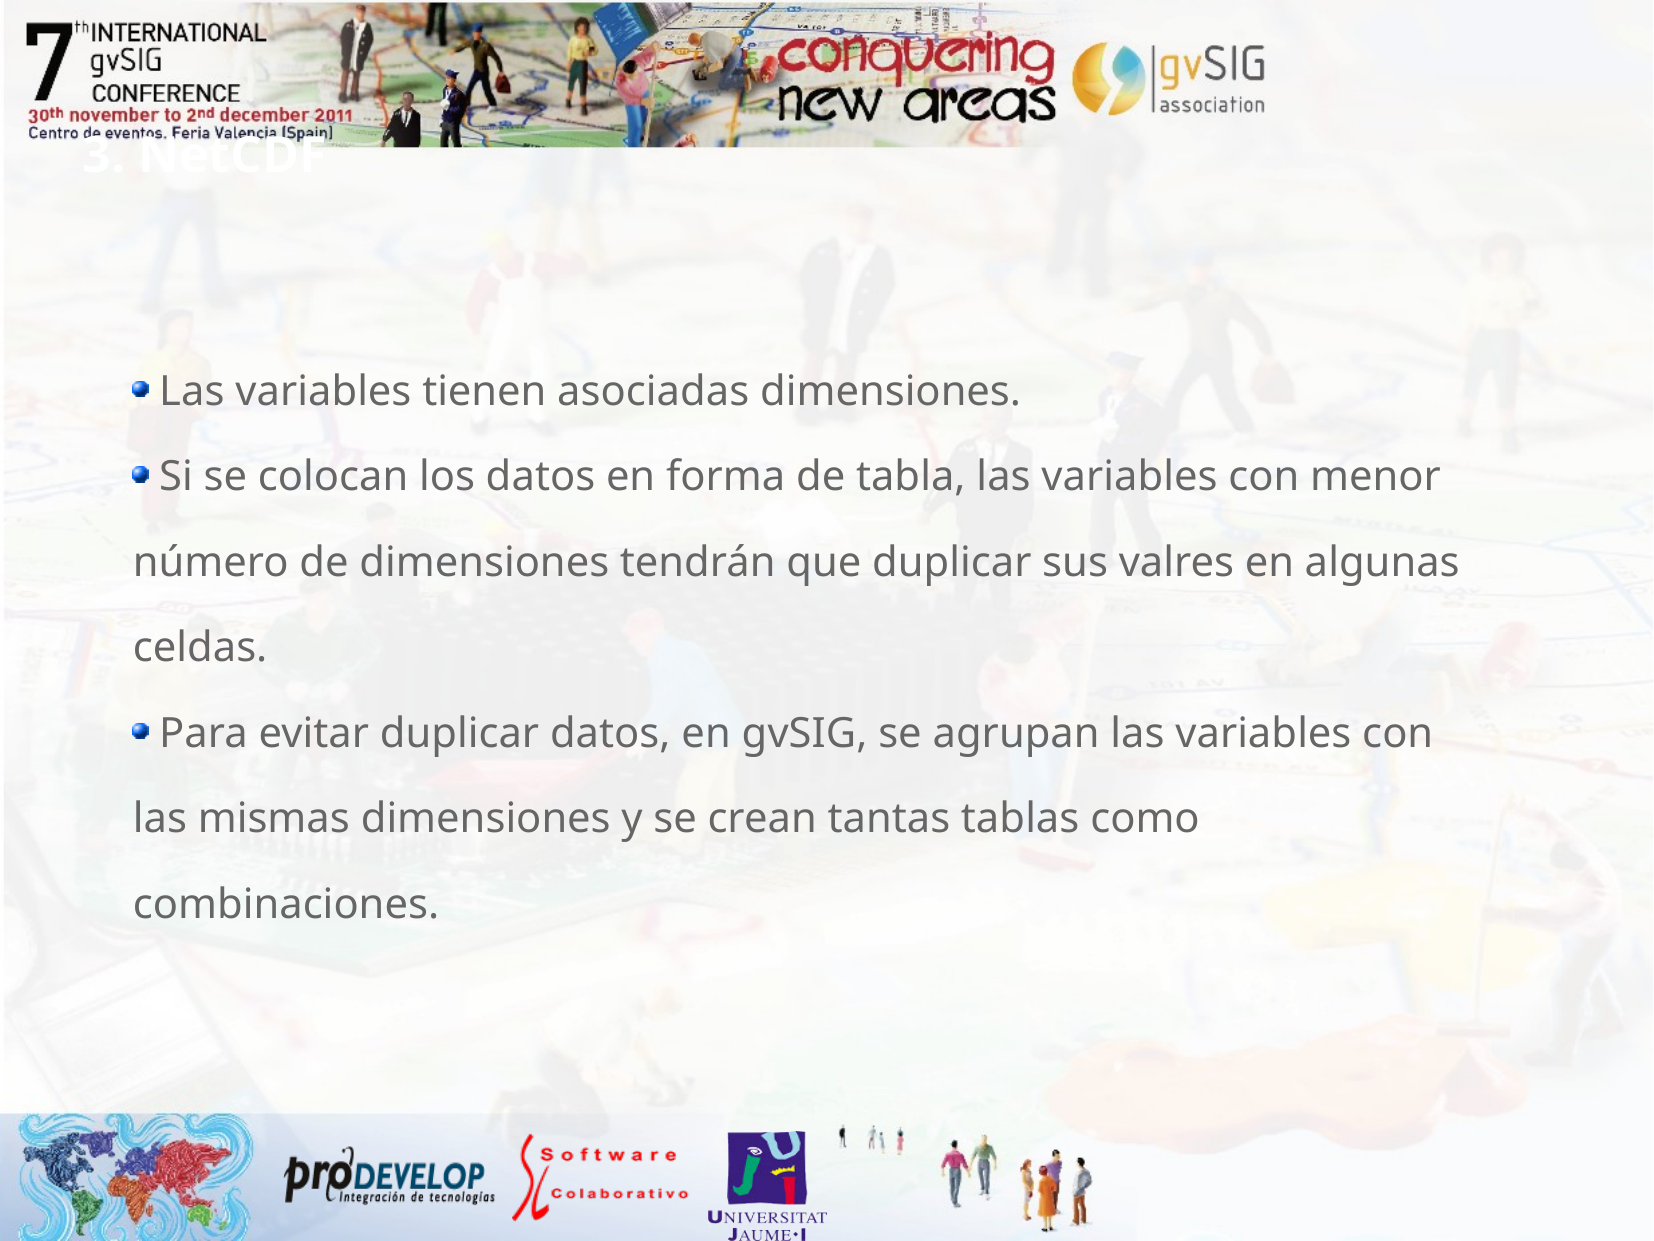

# 3. NetCDF
 Las variables tienen asociadas dimensiones.
 Si se colocan los datos en forma de tabla, las variables con menor número de dimensiones tendrán que duplicar sus valres en algunas celdas.
 Para evitar duplicar datos, en gvSIG, se agrupan las variables con las mismas dimensiones y se crean tantas tablas como combinaciones.